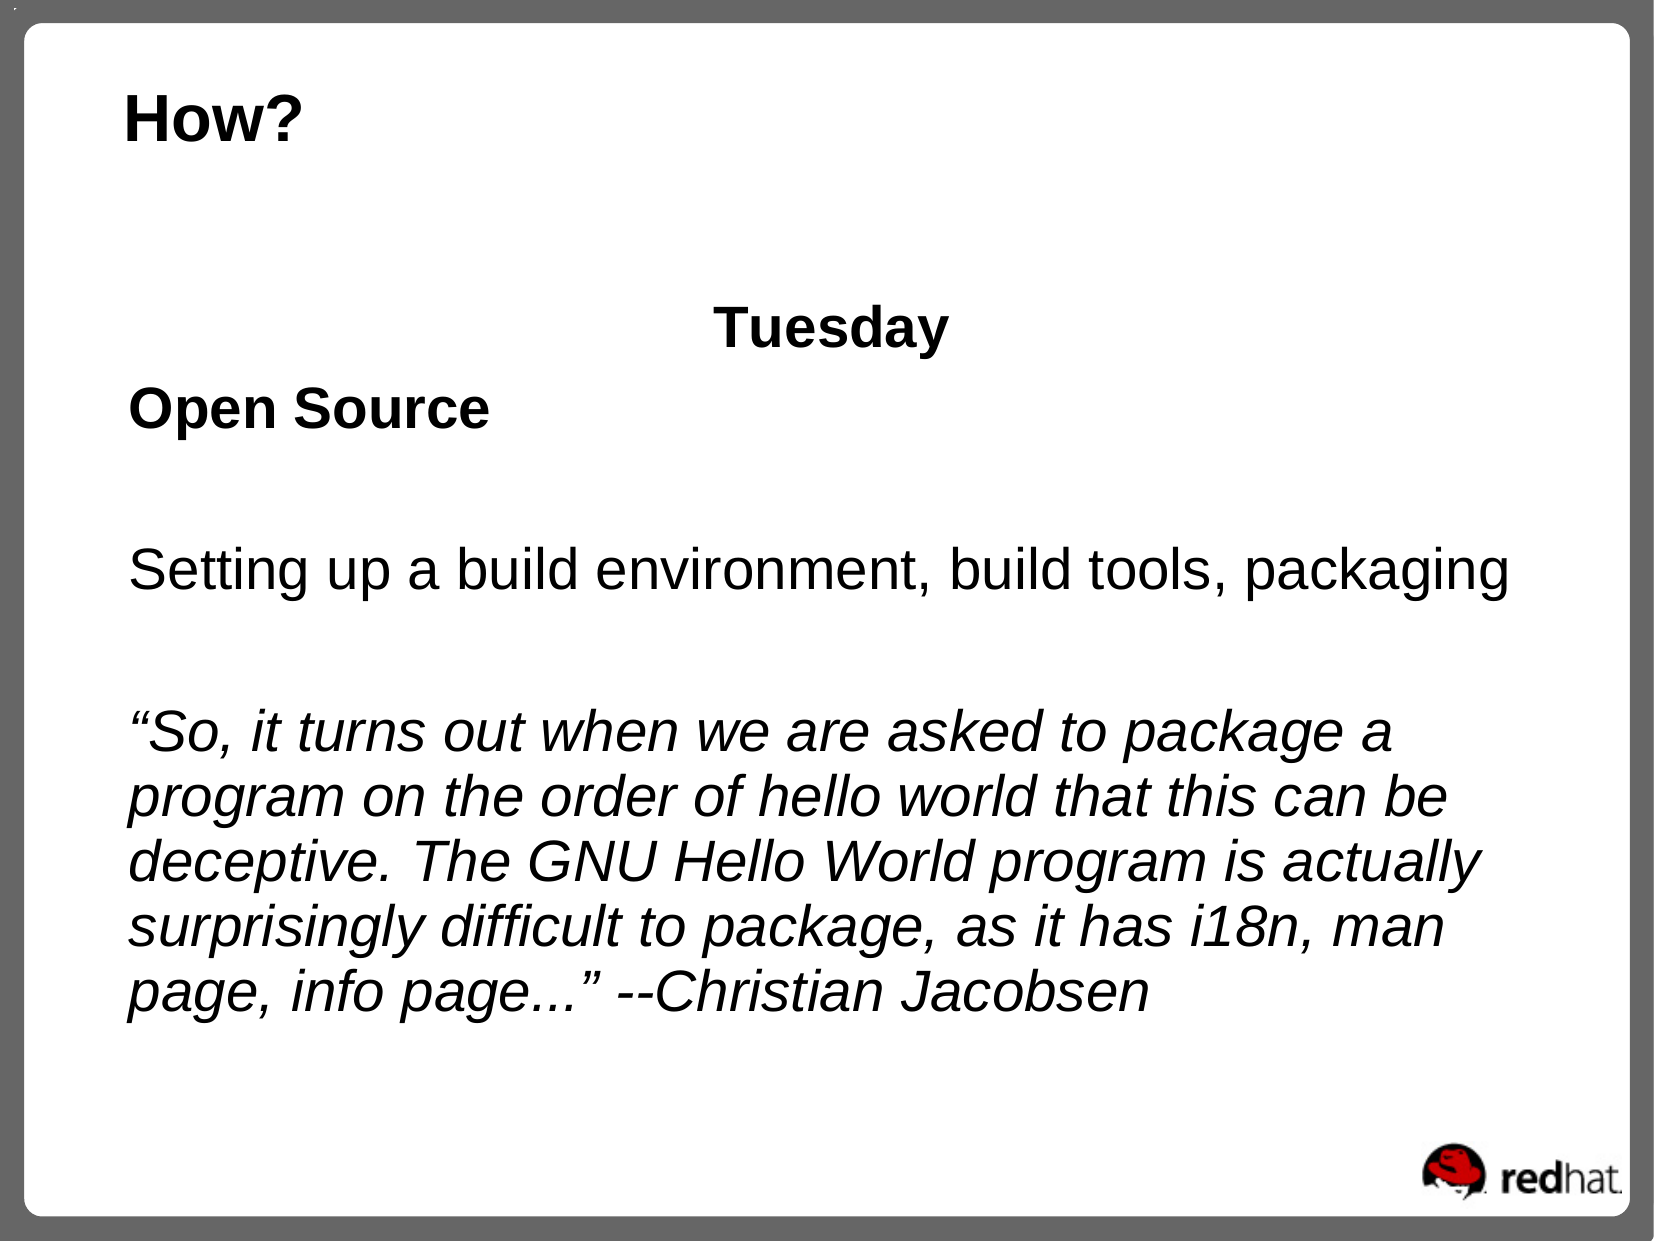

# How?
Tuesday
Open Source
Setting up a build environment, build tools, packaging
“So, it turns out when we are asked to package a program on the order of hello world that this can be deceptive. The GNU Hello World program is actually surprisingly difficult to package, as it has i18n, man page, info page...” --Christian Jacobsen